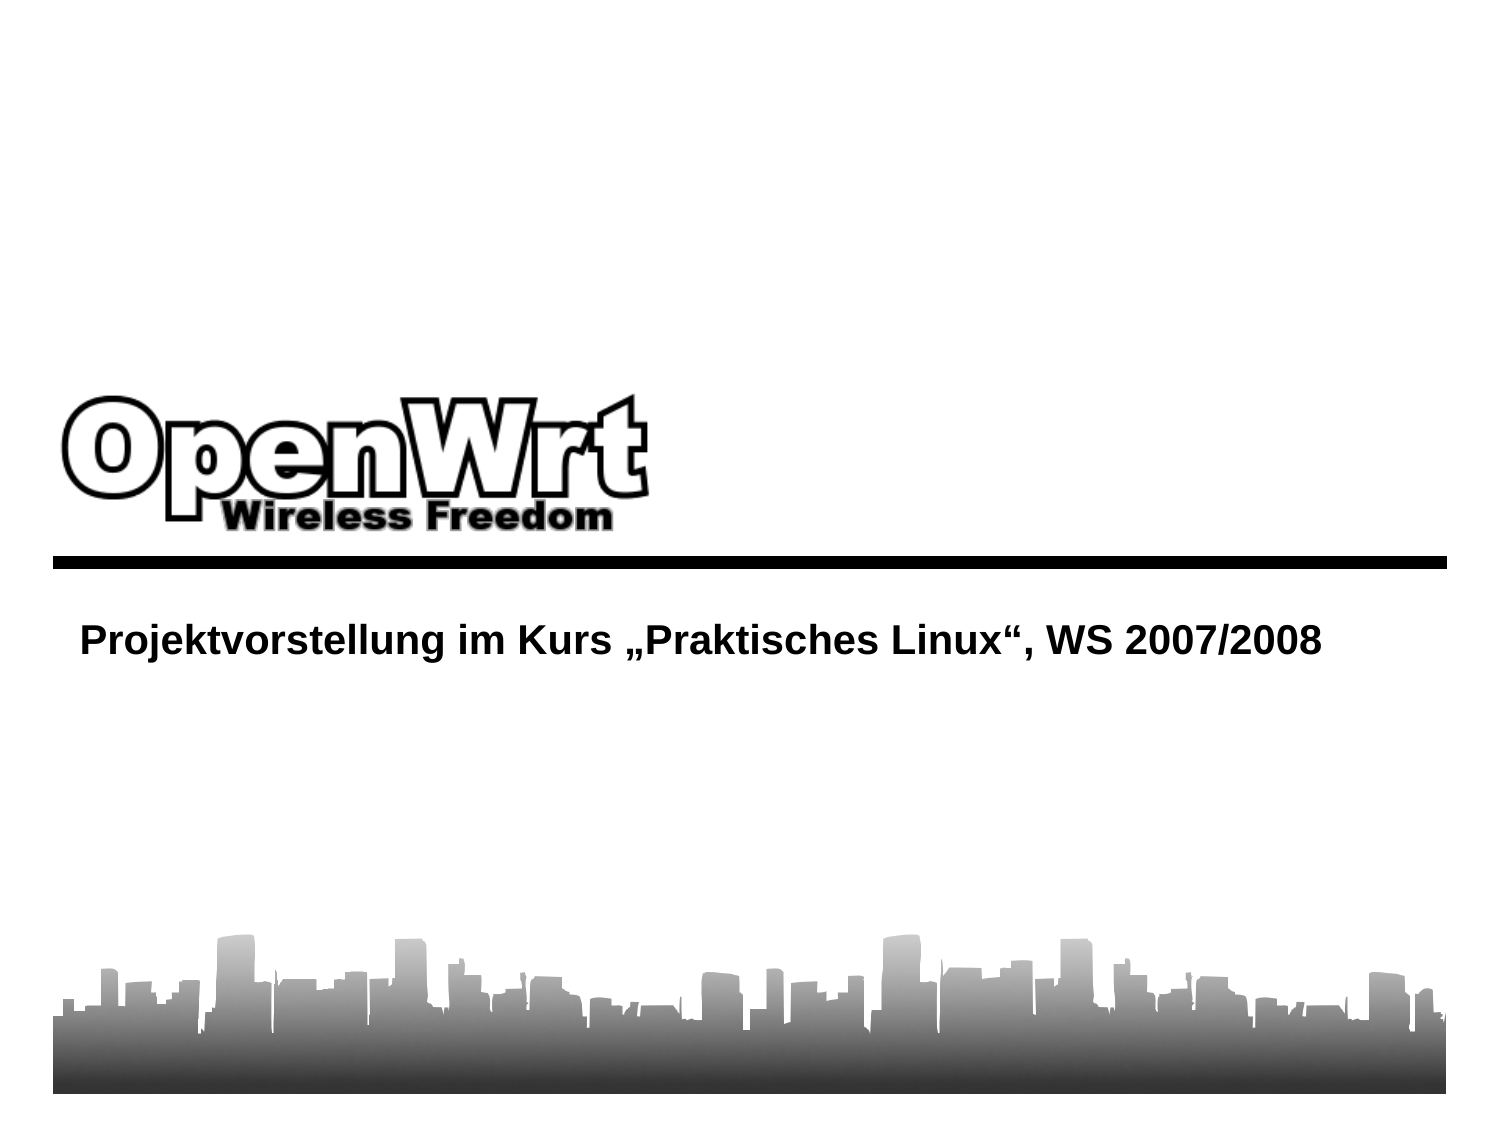

# Projektvorstellung im Kurs „Praktisches Linux“, WS 2007/2008